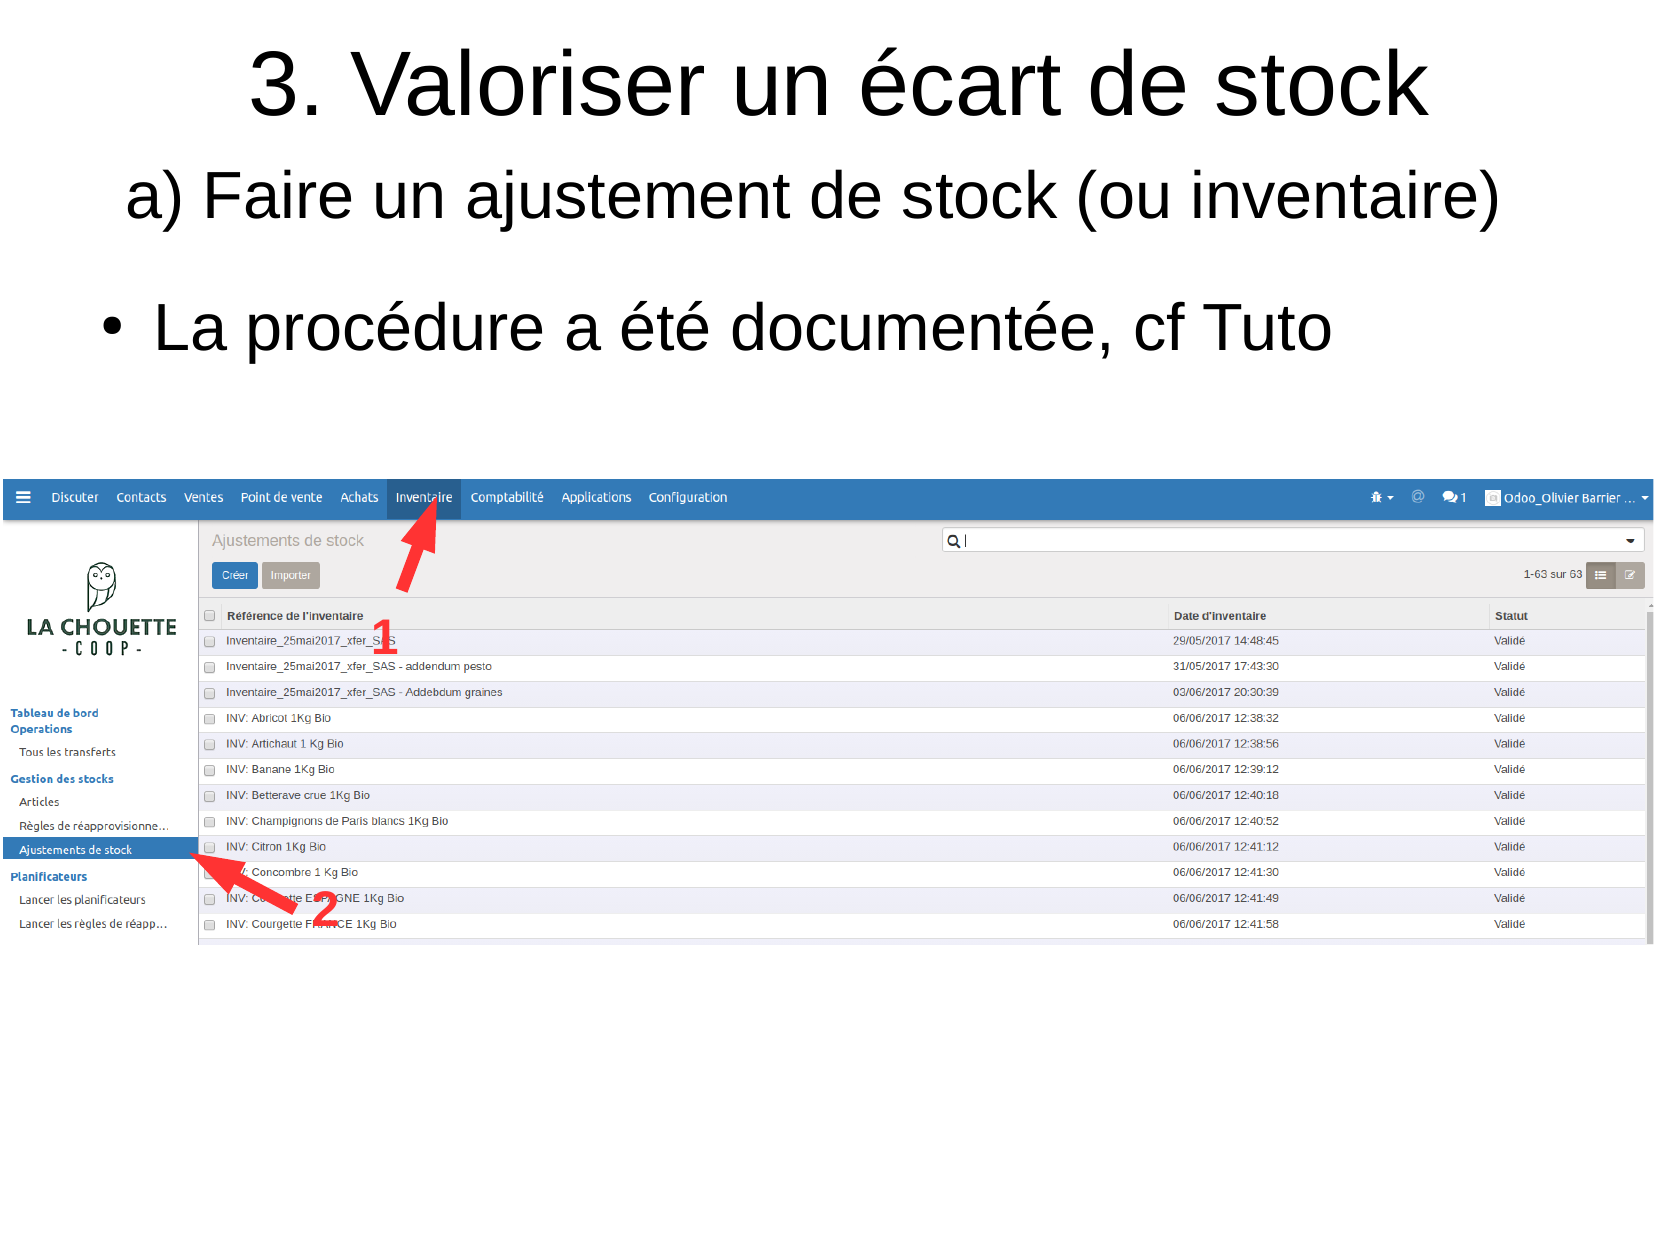

# 3. Valoriser un écart de stock a) Faire un ajustement de stock (ou inventaire)
La procédure a été documentée, cf Tuto
1
2